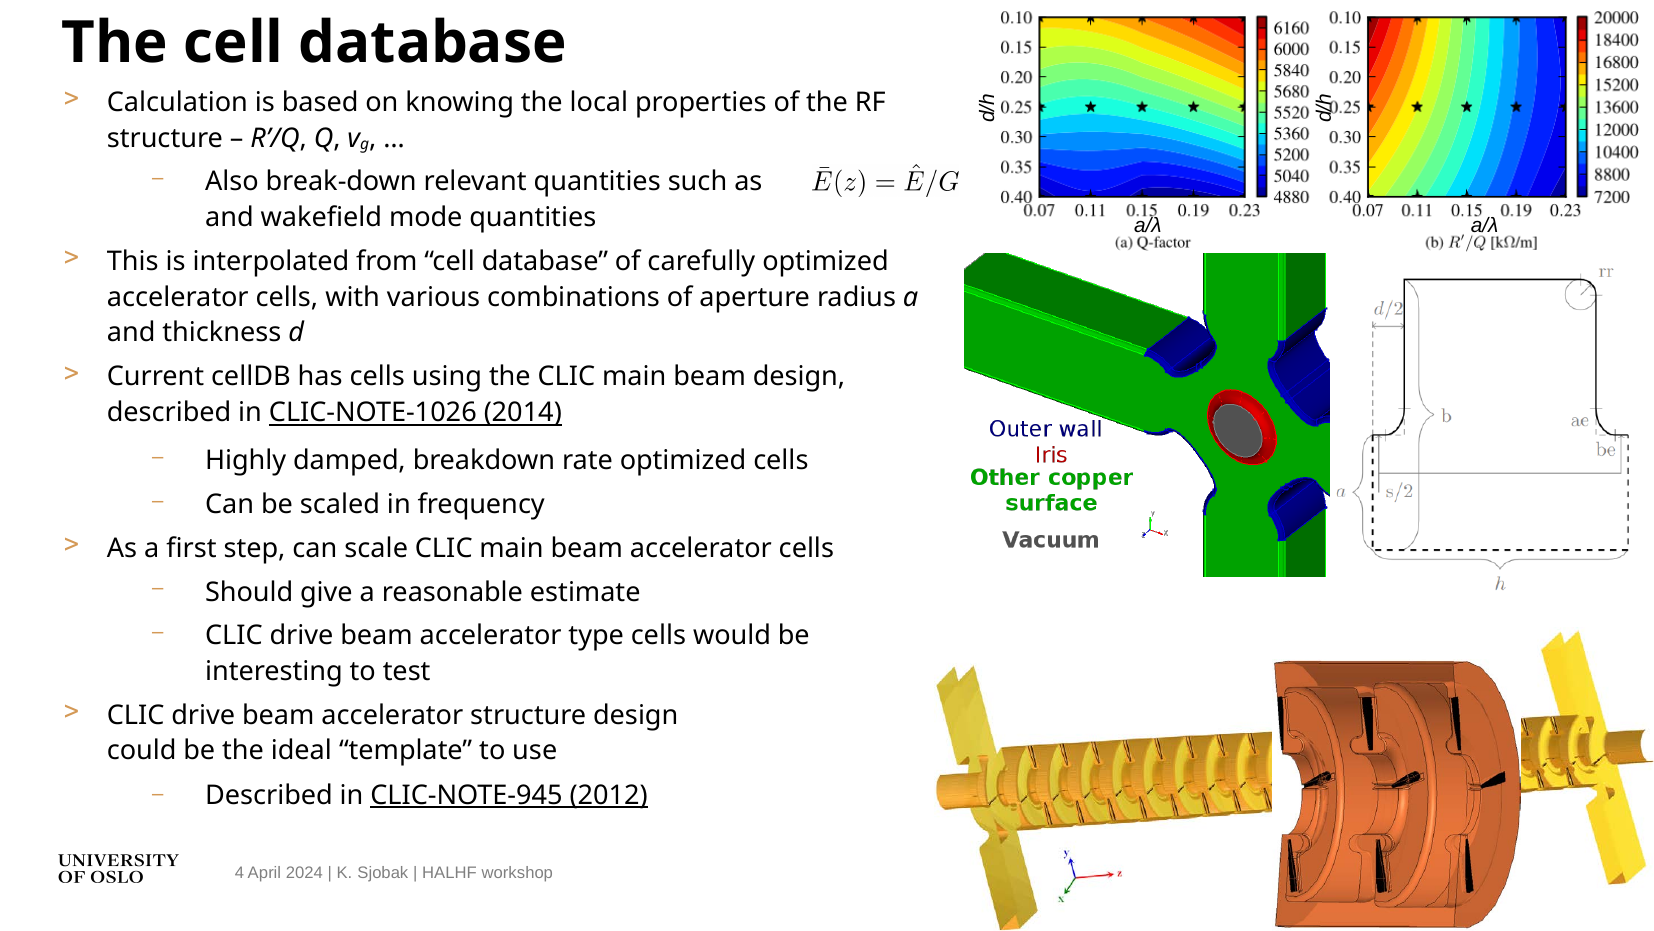

The cell database
Calculation is based on knowing the local properties of the RF structure – R’/Q, Q, vg, …
Also break-down relevant quantities such as
and wakefield mode quantities
This is interpolated from “cell database” of carefully optimized accelerator cells, with various combinations of aperture radius a and thickness d
Current cellDB has cells using the CLIC main beam design,
described in CLIC-NOTE-1026 (2014)
Highly damped, breakdown rate optimized cells
Can be scaled in frequency
As a first step, can scale CLIC main beam accelerator cells
Should give a reasonable estimate
CLIC drive beam accelerator type cells would be interesting to test
CLIC drive beam accelerator structure design
could be the ideal “template” to use
Described in CLIC-NOTE-945 (2012)
d/h
d/h
a/λ
a/λ
7
4 April 2024 | K. Sjobak | HALHF workshop